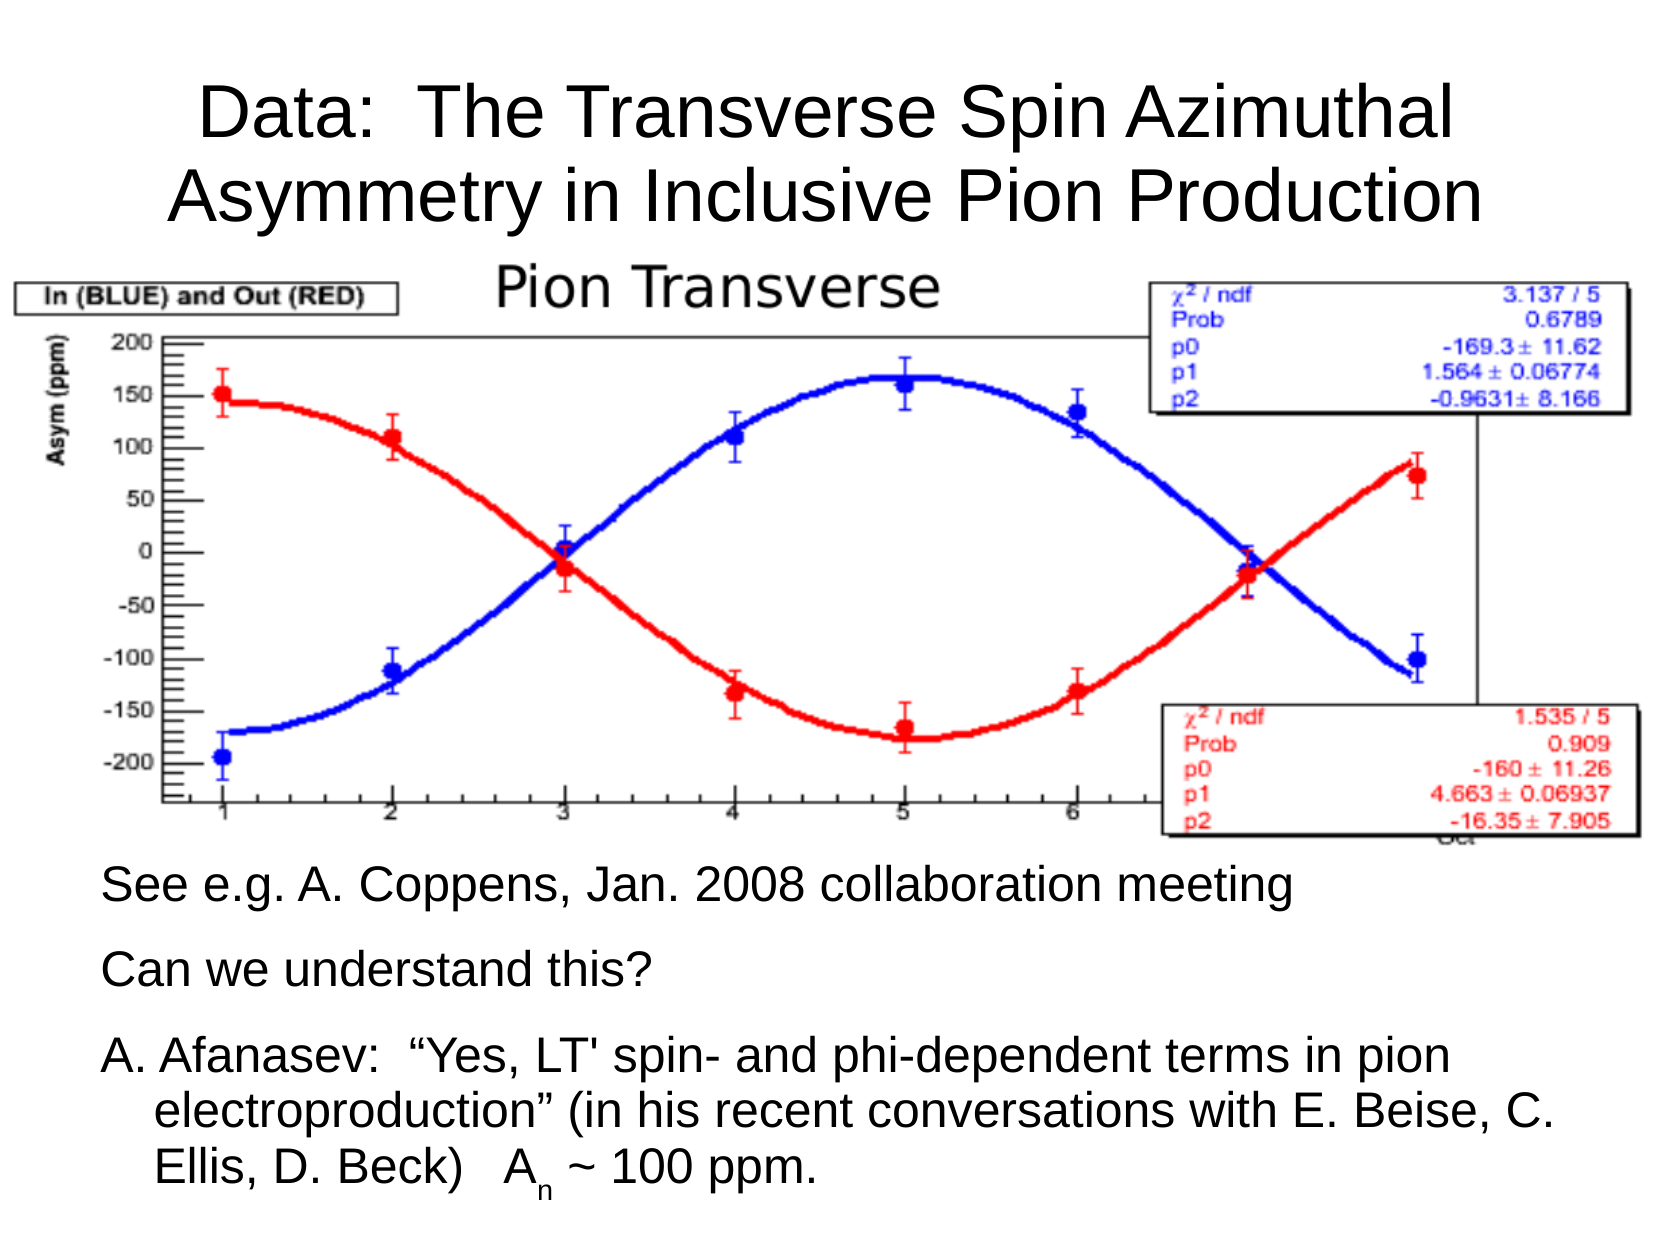

# Data: The Transverse Spin Azimuthal Asymmetry in Inclusive Pion Production
See e.g. A. Coppens, Jan. 2008 collaboration meeting
Can we understand this?
A. Afanasev: “Yes, LT' spin- and phi-dependent terms in pion electroproduction” (in his recent conversations with E. Beise, C. Ellis, D. Beck) An ~ 100 ppm.